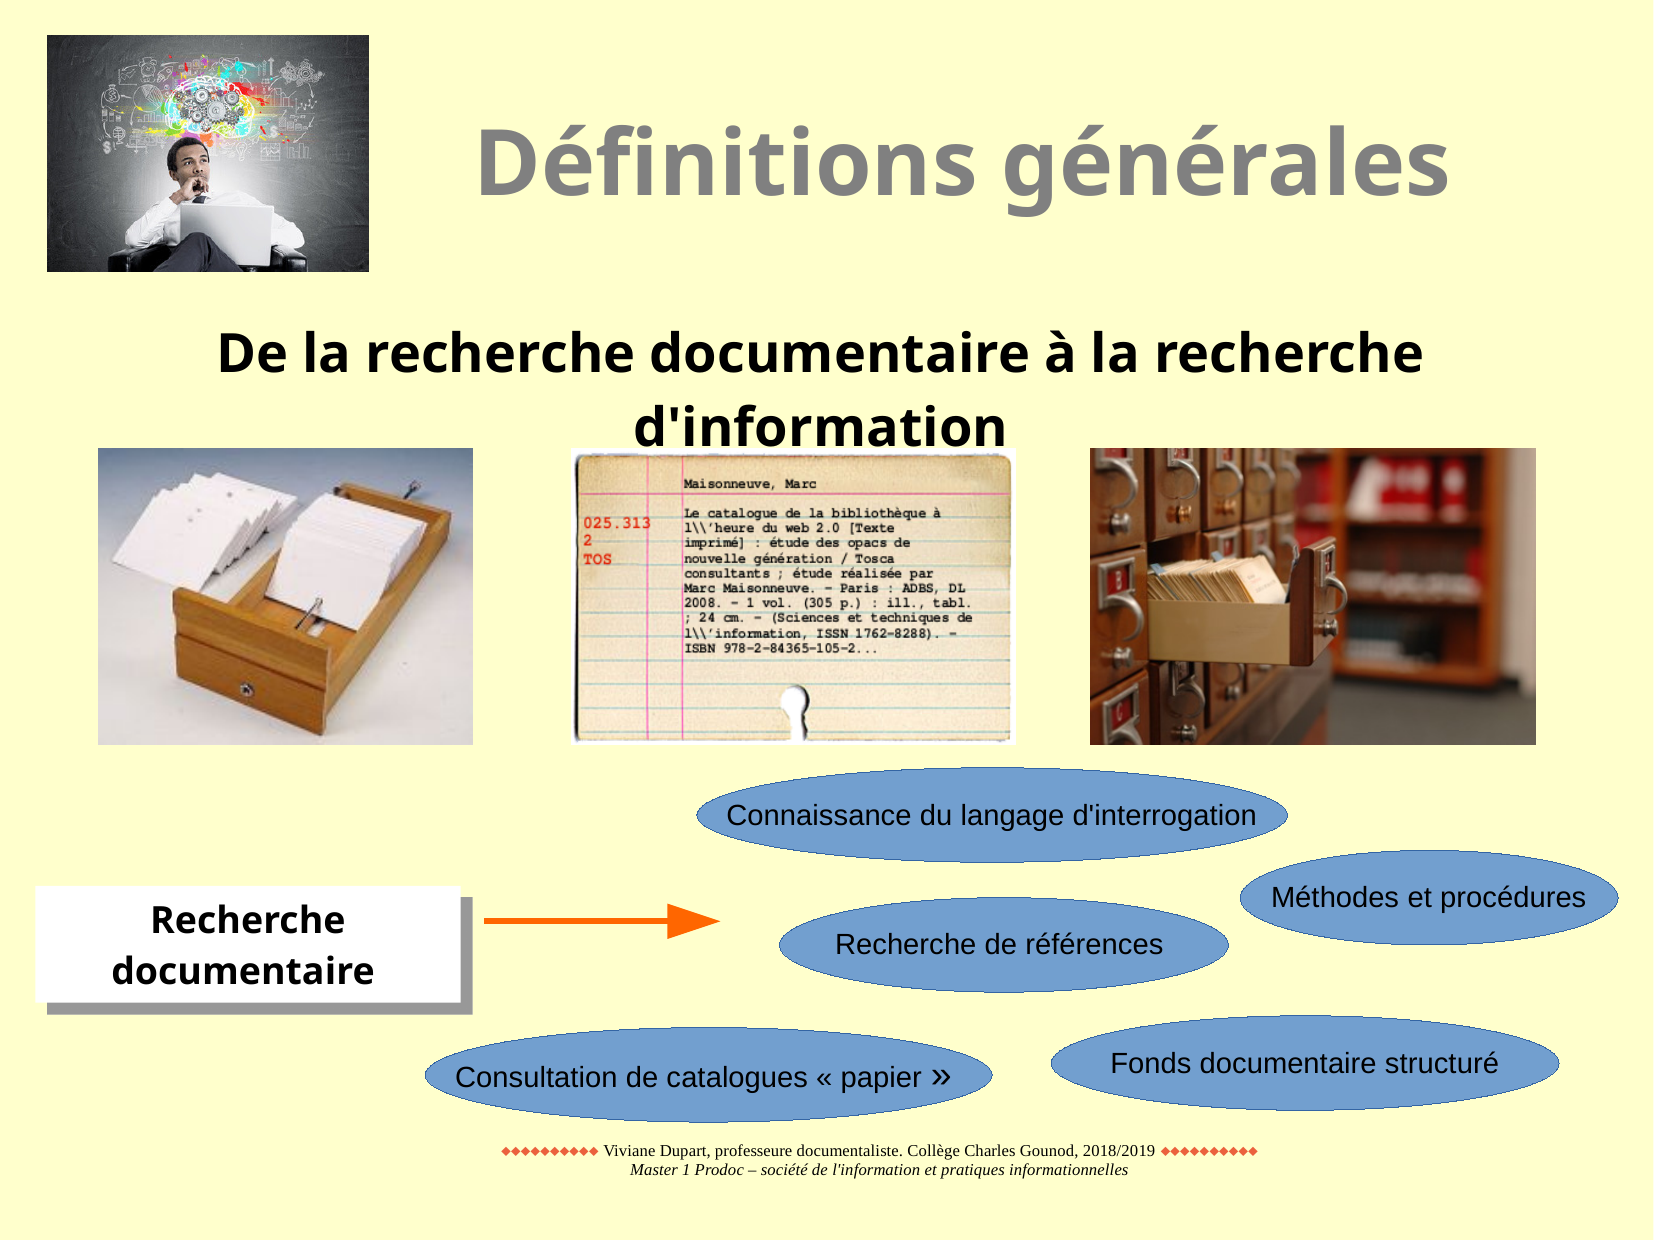

Définitions générales
De la recherche documentaire à la recherche d'information
Connaissance du langage d'interrogation
Méthodes et procédures
Recherche documentaire
Recherche de références
Fonds documentaire structuré
Consultation de catalogues « papier »
#  Viviane Dupart, professeure documentaliste. Collège Charles Gounod, 2018/2019 
Master 1 Prodoc – société de l'information et pratiques informationnelles